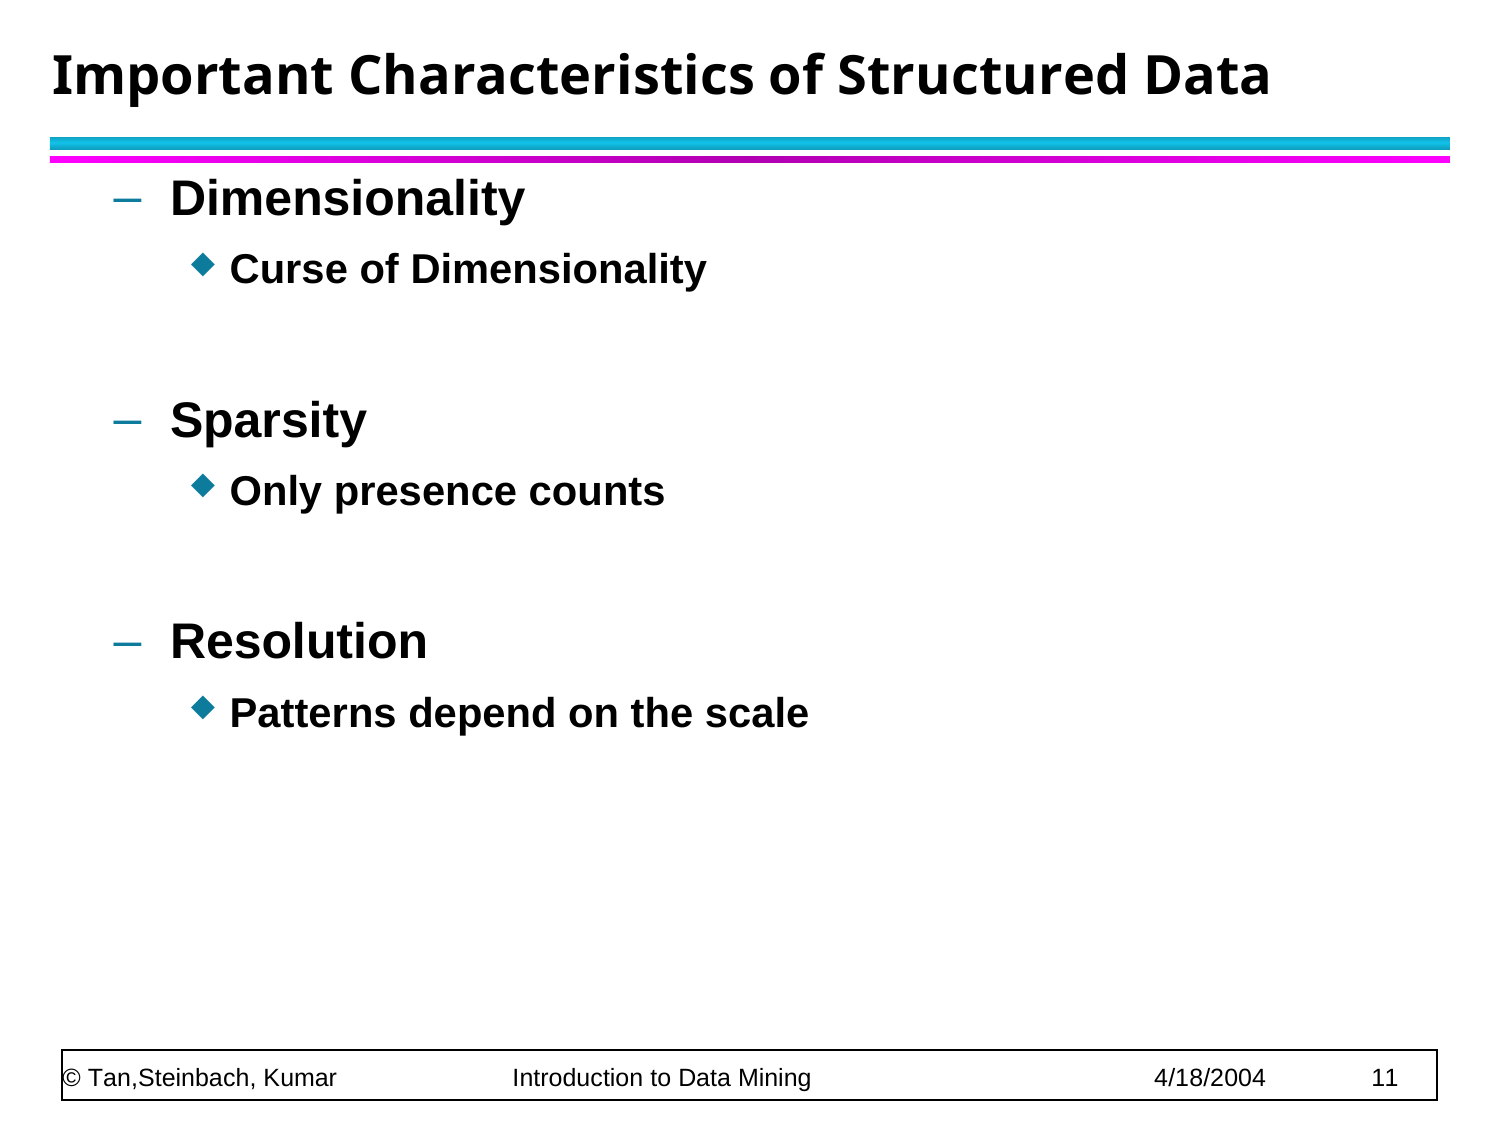

# Important Characteristics of Structured Data
Dimensionality
 Curse of Dimensionality
Sparsity
 Only presence counts
Resolution
 Patterns depend on the scale